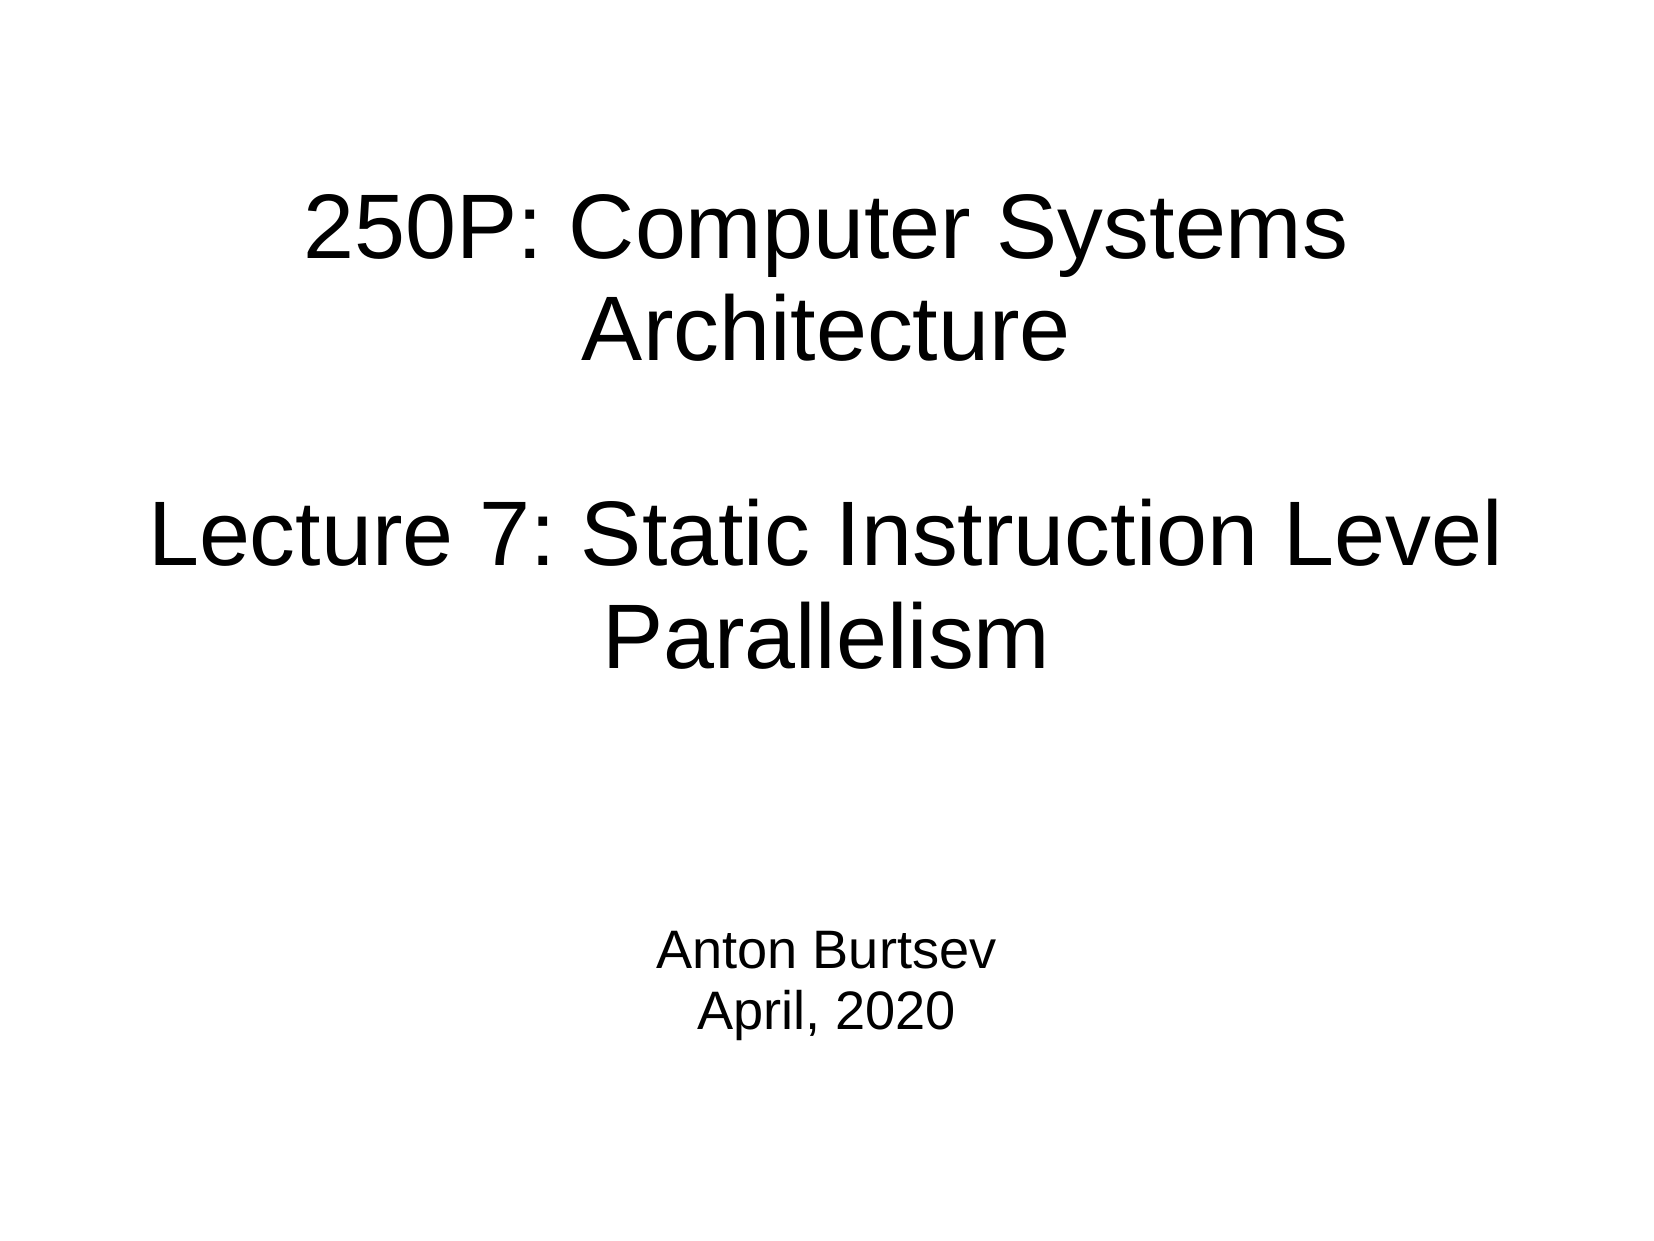

# 250P: Computer Systems Architecture Lecture 7: Static Instruction Level Parallelism
Anton Burtsev
April, 2020